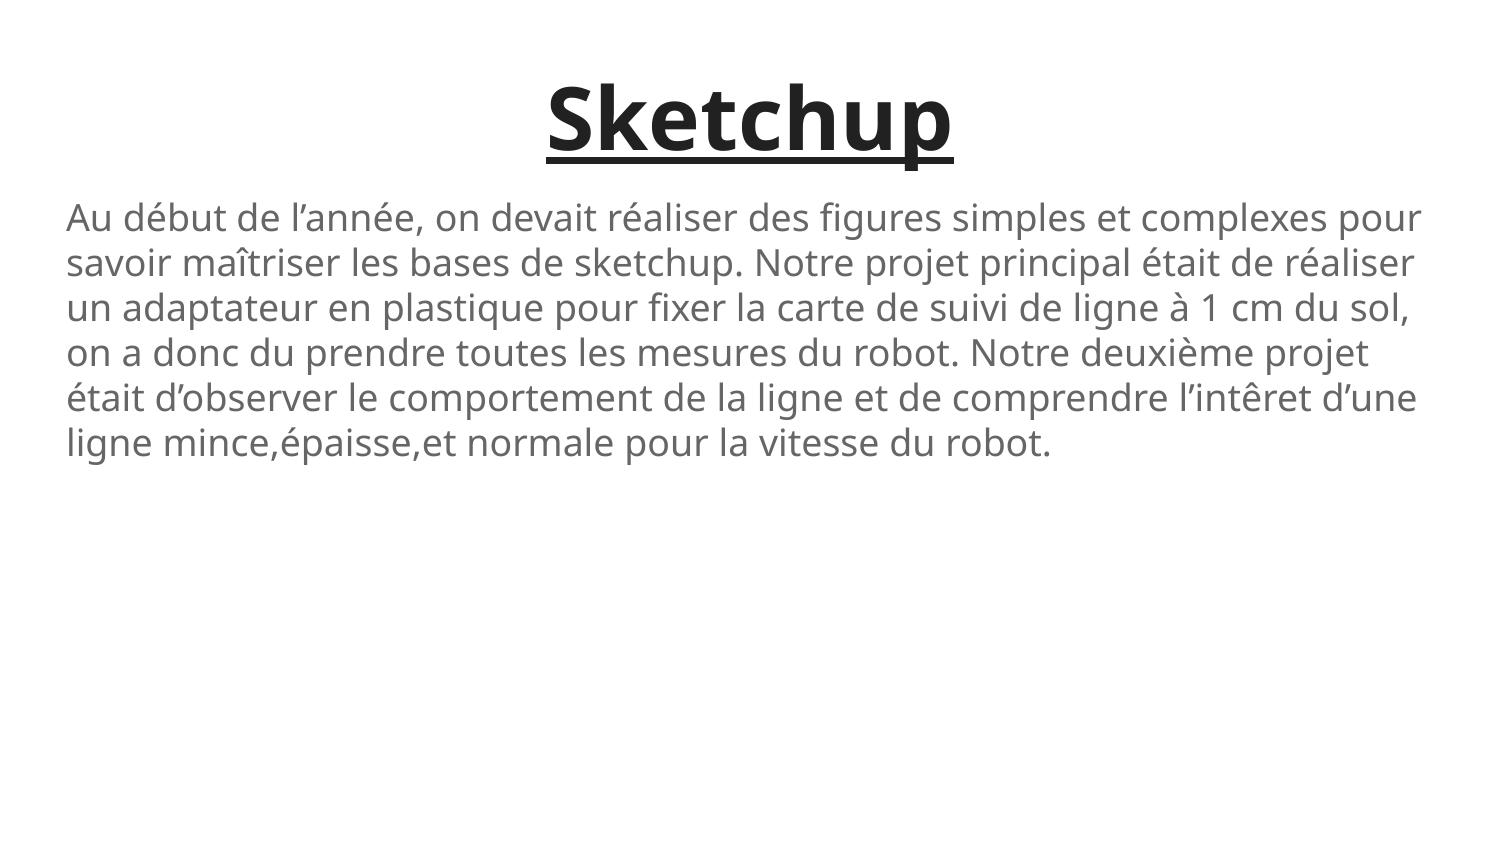

# Sketchup
Au début de l’année, on devait réaliser des figures simples et complexes pour savoir maîtriser les bases de sketchup. Notre projet principal était de réaliser un adaptateur en plastique pour fixer la carte de suivi de ligne à 1 cm du sol, on a donc du prendre toutes les mesures du robot. Notre deuxième projet était d’observer le comportement de la ligne et de comprendre l’intêret d’une ligne mince,épaisse,et normale pour la vitesse du robot.